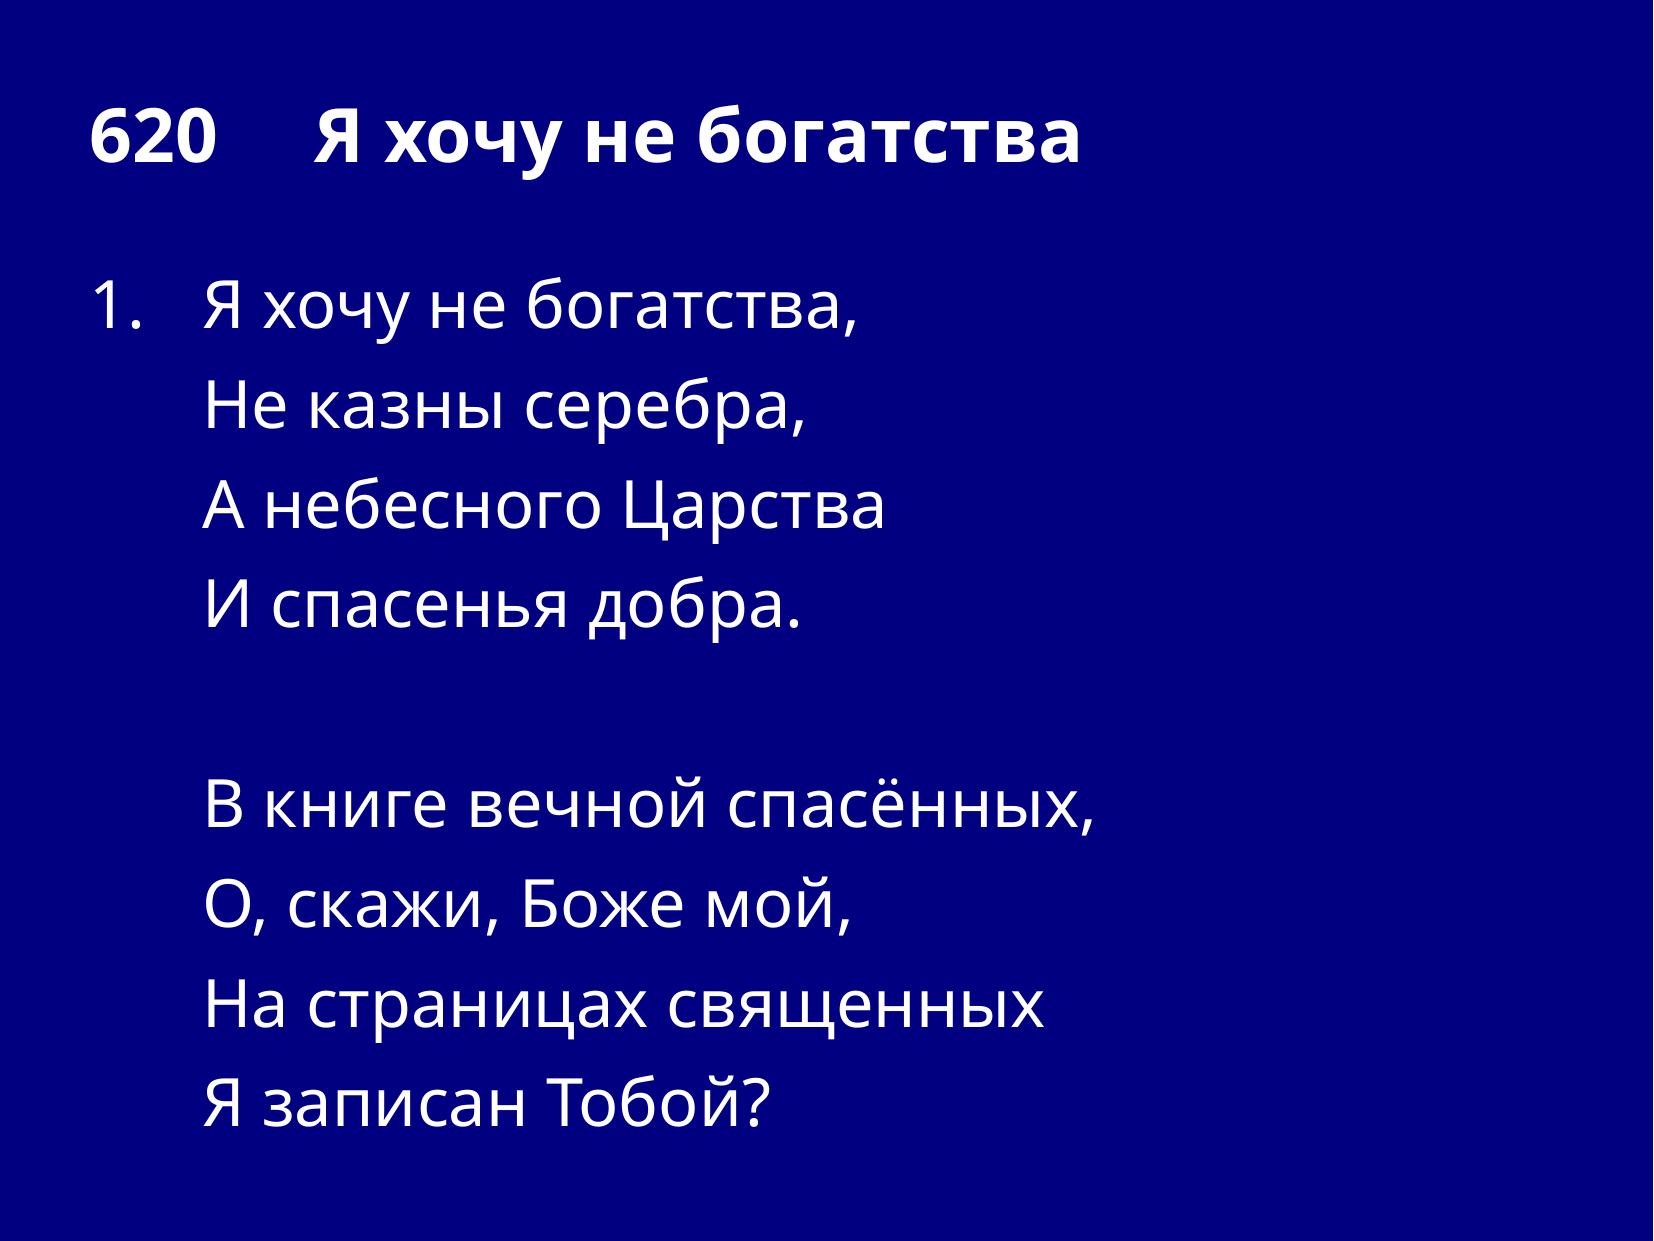

620	Я хочу не богатства
1.	Я хочу не богатства,
	Не казны серебра,
	А небесного Царства
	И спасенья добра.
	В книге вечной спасённых,
	О, скажи, Боже мой,
	На страницах священных
	Я записан Тобой?